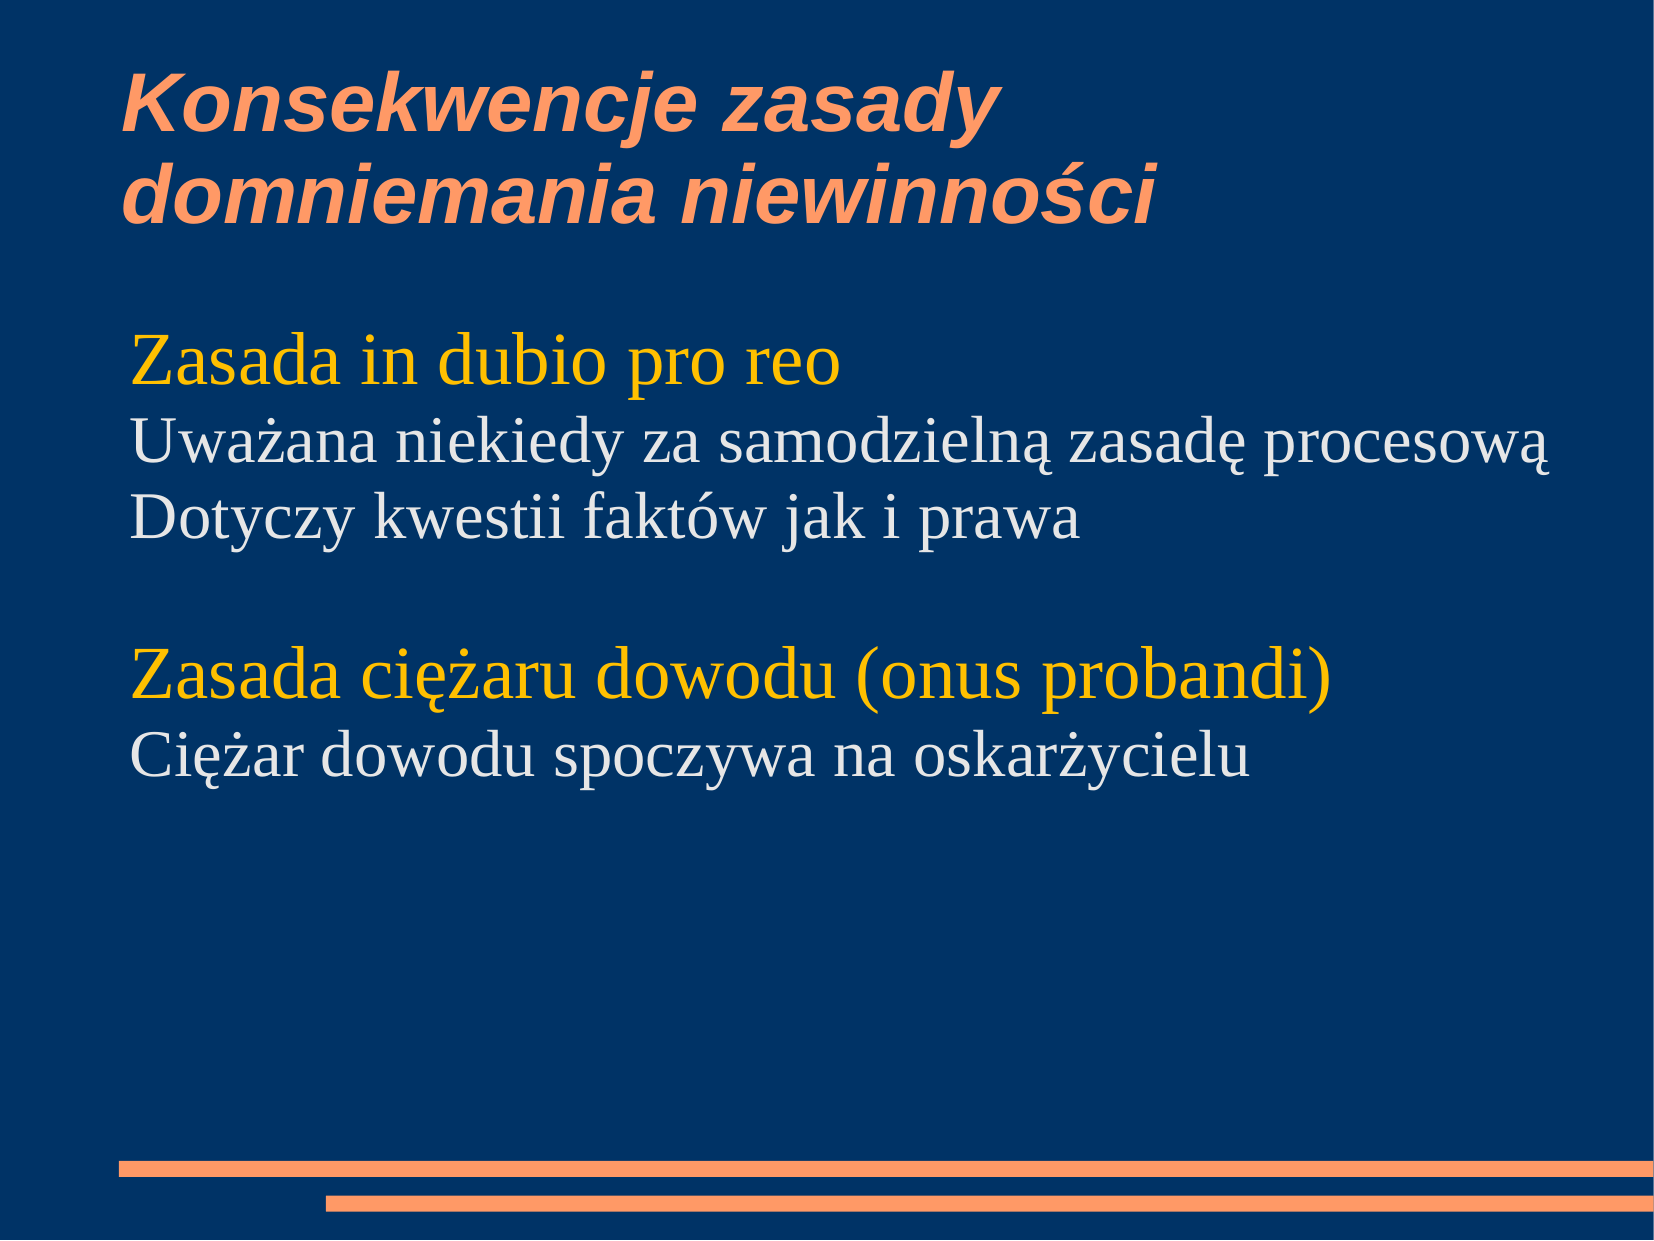

# Konsekwencje zasady domniemania niewinności
Zasada in dubio pro reo
Uważana niekiedy za samodzielną zasadę procesową
Dotyczy kwestii faktów jak i prawa
Zasada ciężaru dowodu (onus probandi)
Ciężar dowodu spoczywa na oskarżycielu